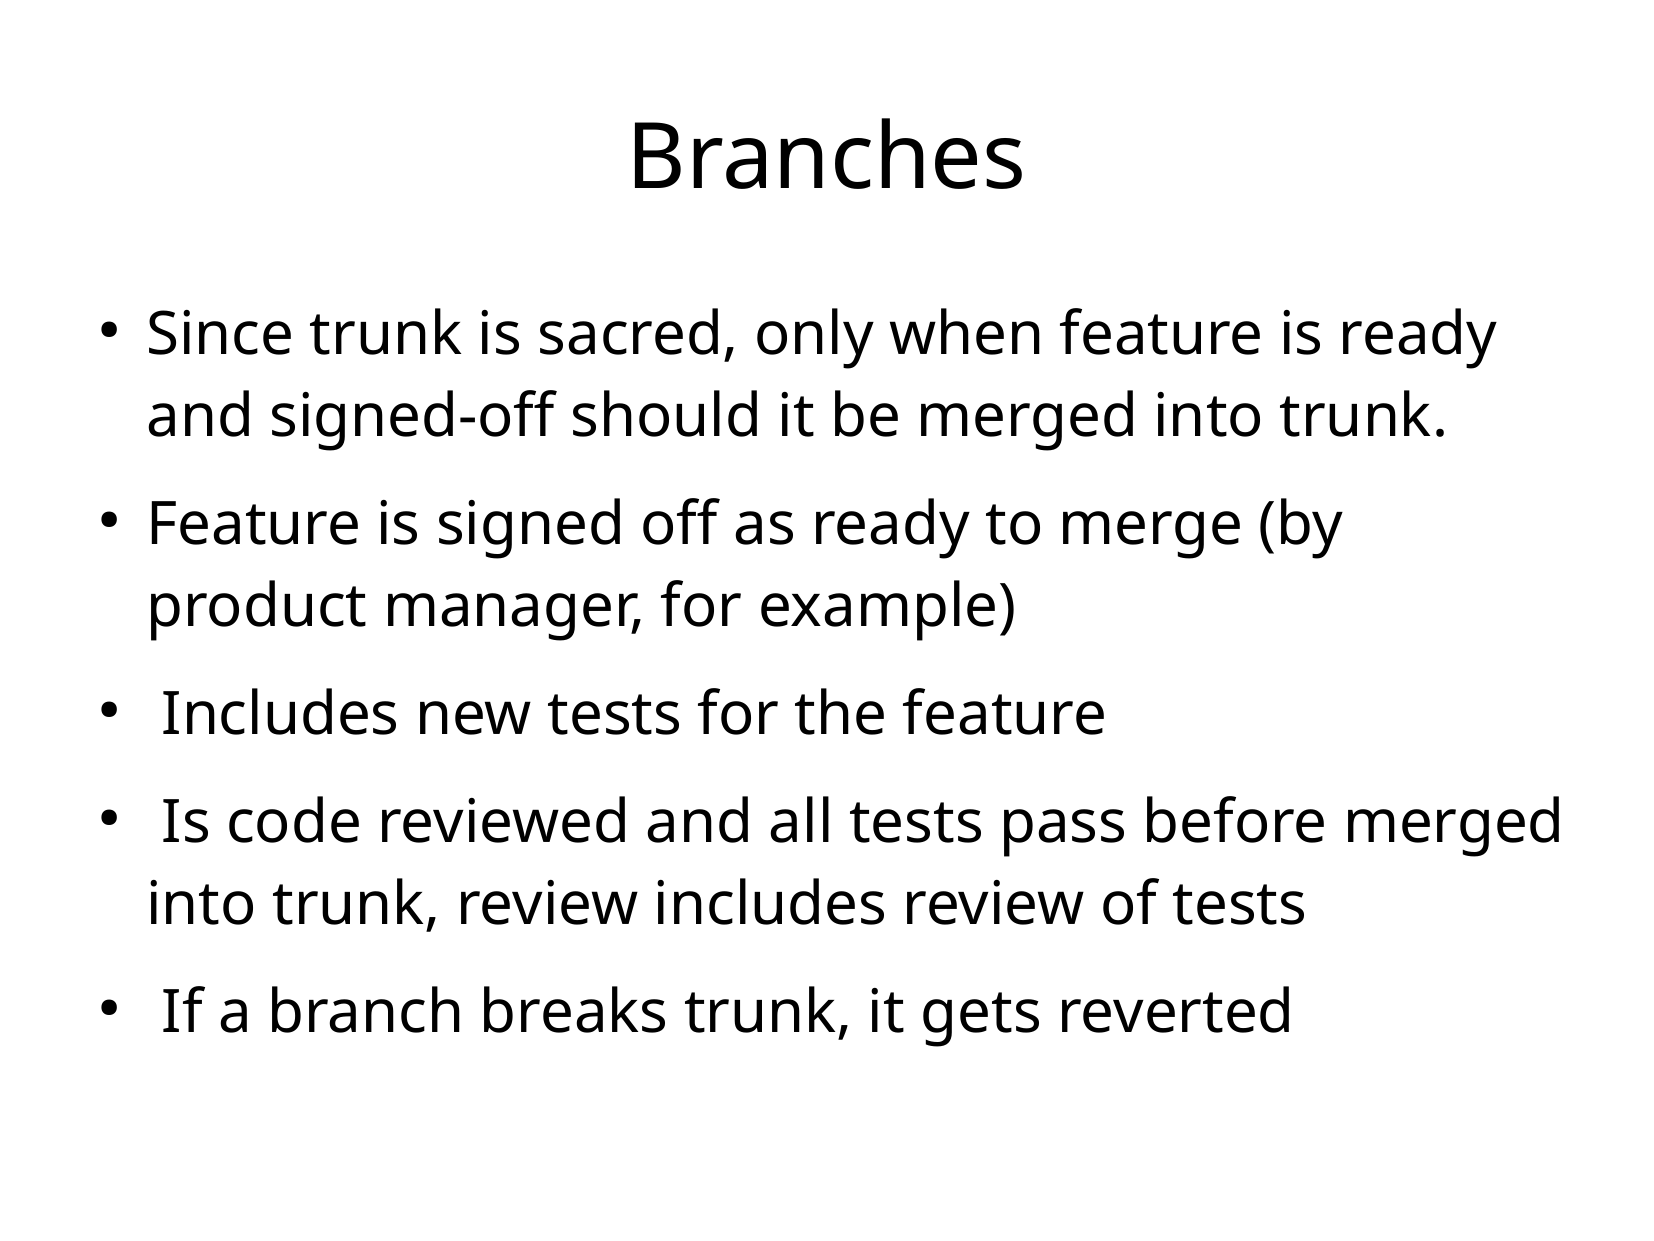

# Branches
Since trunk is sacred, only when feature is ready and signed-off should it be merged into trunk.
Feature is signed off as ready to merge (by product manager, for example)
 Includes new tests for the feature
 Is code reviewed and all tests pass before merged into trunk, review includes review of tests
 If a branch breaks trunk, it gets reverted